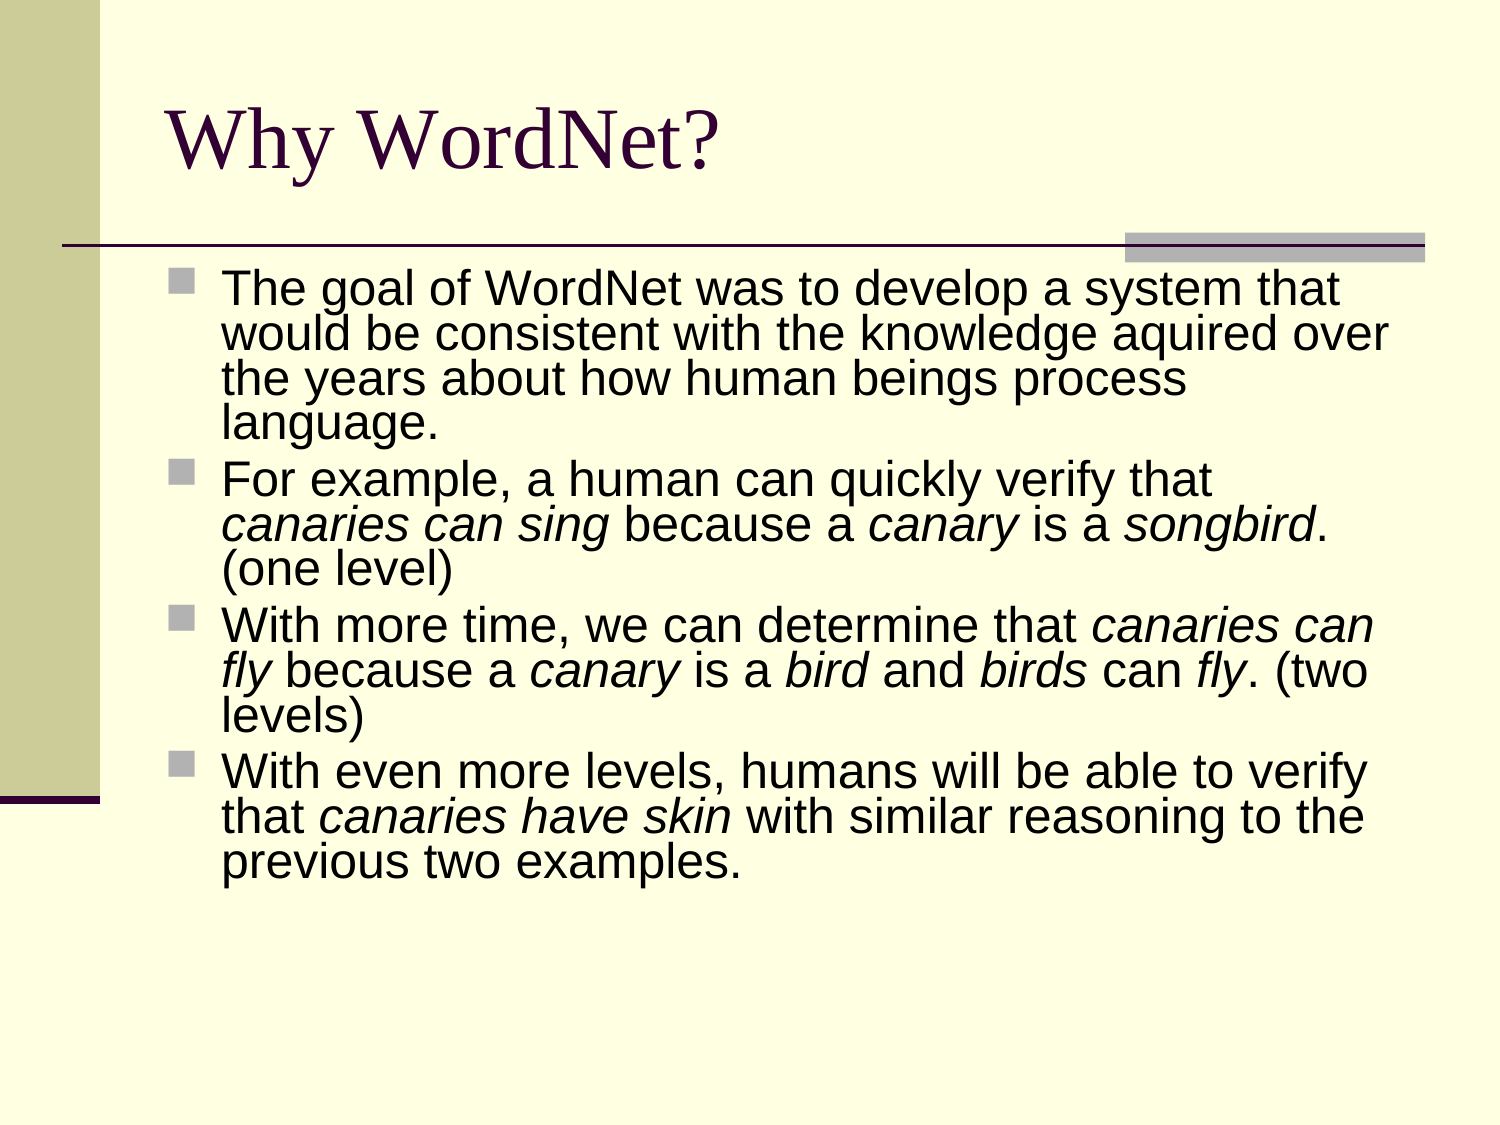

# Why WordNet?
The goal of WordNet was to develop a system that would be consistent with the knowledge aquired over the years about how human beings process language.
For example, a human can quickly verify that canaries can sing because a canary is a songbird. (one level)
With more time, we can determine that canaries can fly because a canary is a bird and birds can fly. (two levels)
With even more levels, humans will be able to verify that canaries have skin with similar reasoning to the previous two examples.